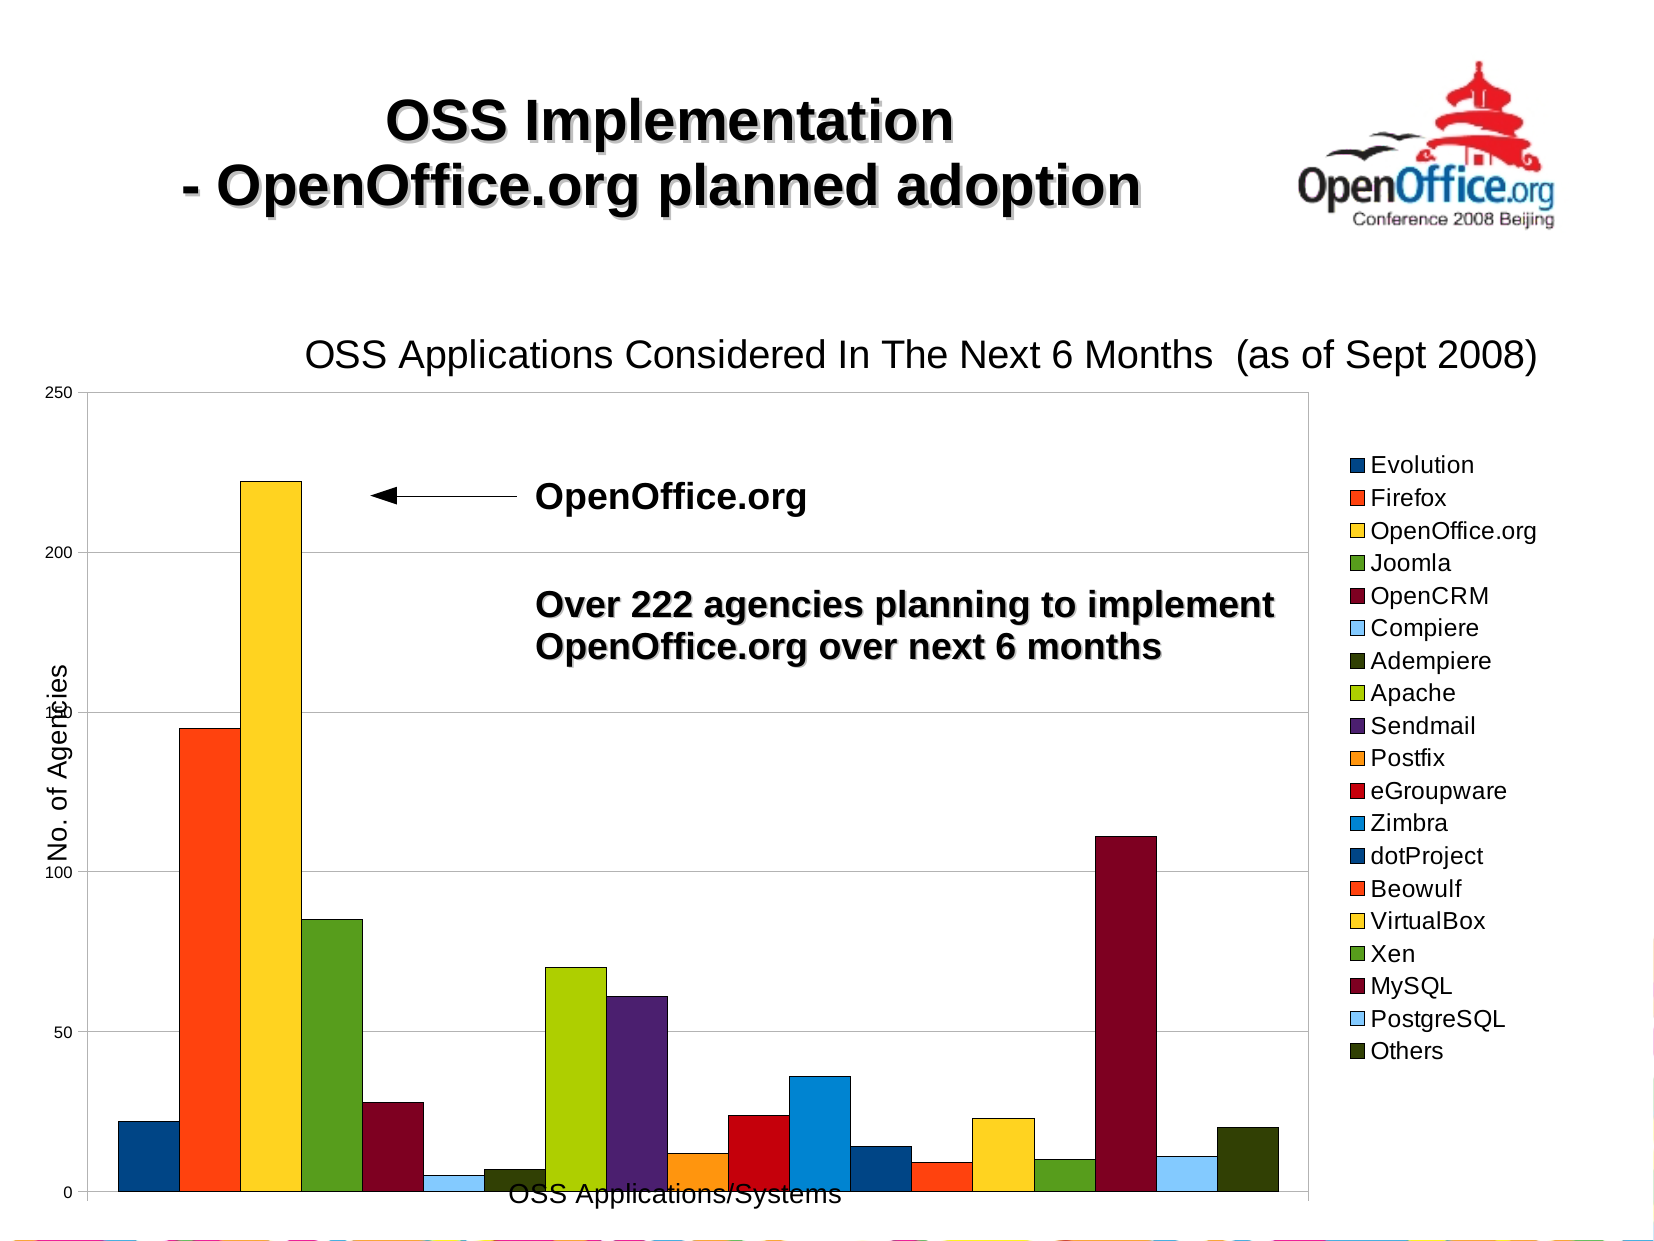

# OSS Implementation - OpenOffice.org planned adoption
### Chart: OSS Applications Considered In The Next 6 Months (as of Sept 2008)
| Category | Evolution | Firefox | OpenOffice.org | Joomla | OpenCRM | Compiere | Adempiere | Apache | Sendmail | Postfix | eGroupware | Zimbra | dotProject | Beowulf | VirtualBox | Xen | MySQL | PostgreSQL | Others |
|---|---|---|---|---|---|---|---|---|---|---|---|---|---|---|---|---|---|---|---|
| None | 22.0 | 145.0 | 222.0 | 85.0 | 28.0 | 5.0 | 7.0 | 70.0 | 61.0 | 12.0 | 24.0 | 36.0 | 14.0 | 9.0 | 23.0 | 10.0 | 111.0 | 11.0 | 20.0 |OpenOffice.org
Over 222 agencies planning to implement
OpenOffice.org over next 6 months